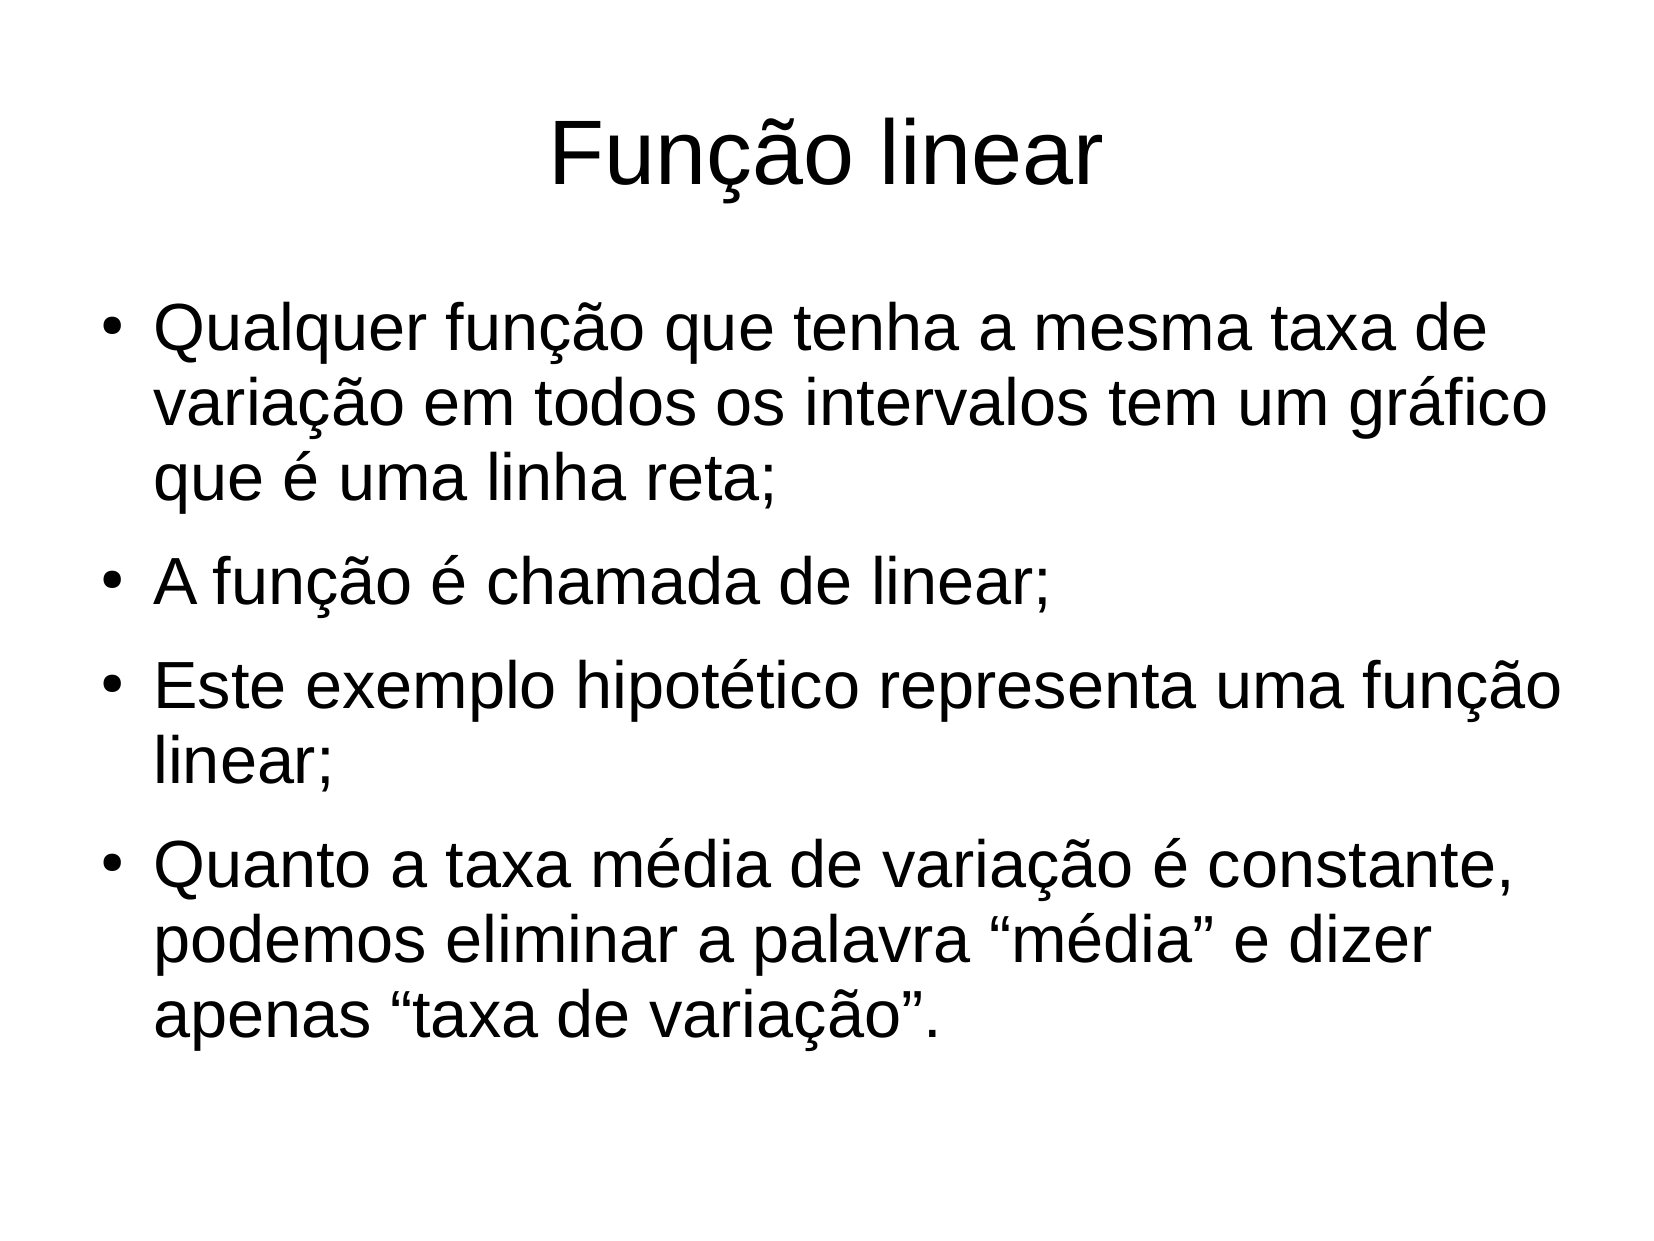

# Função linear
Qualquer função que tenha a mesma taxa de variação em todos os intervalos tem um gráfico que é uma linha reta;
A função é chamada de linear;
Este exemplo hipotético representa uma função linear;
Quanto a taxa média de variação é constante, podemos eliminar a palavra “média” e dizer apenas “taxa de variação”.